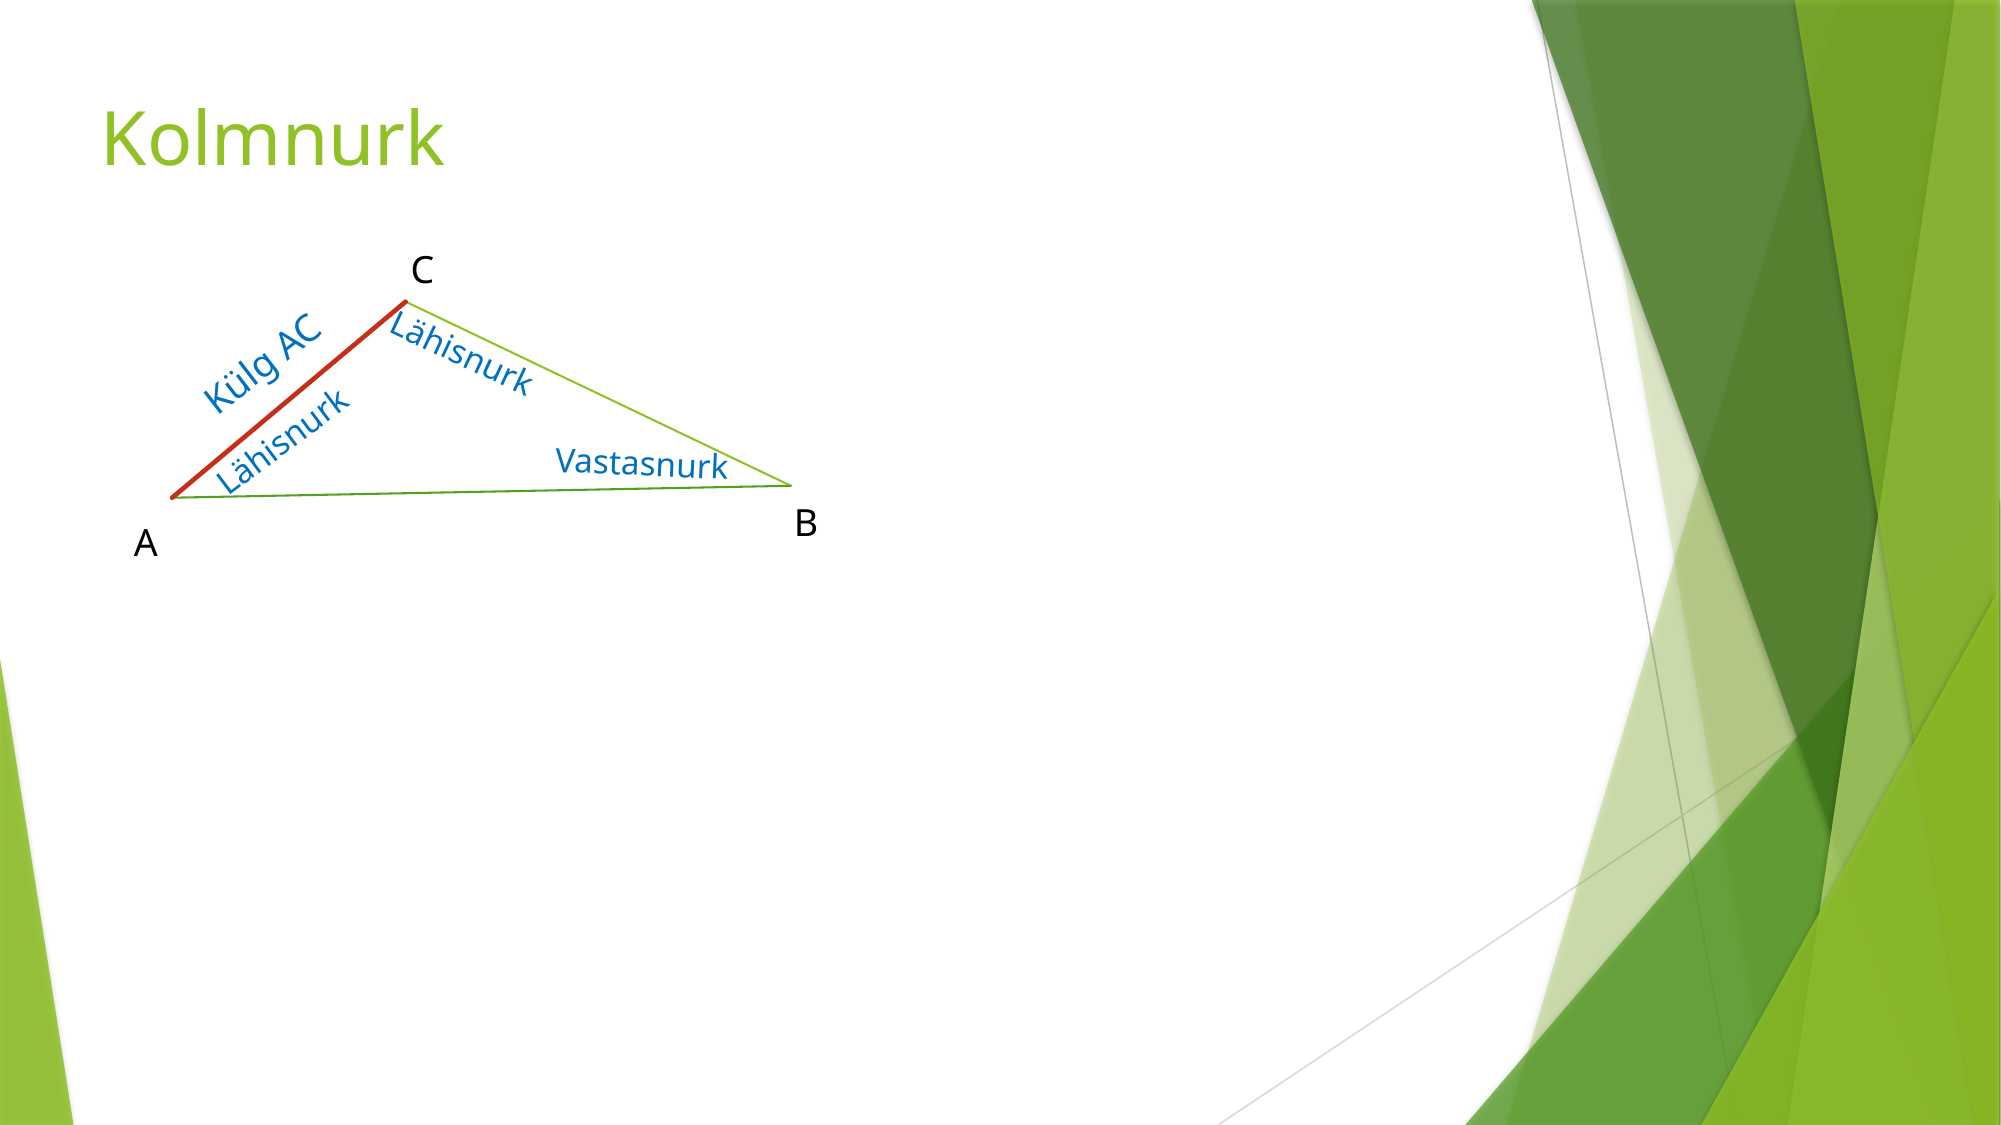

# Kolmnurk
C
Lähisnurk
Külg AC
Lähisnurk
Vastasnurk
B
A